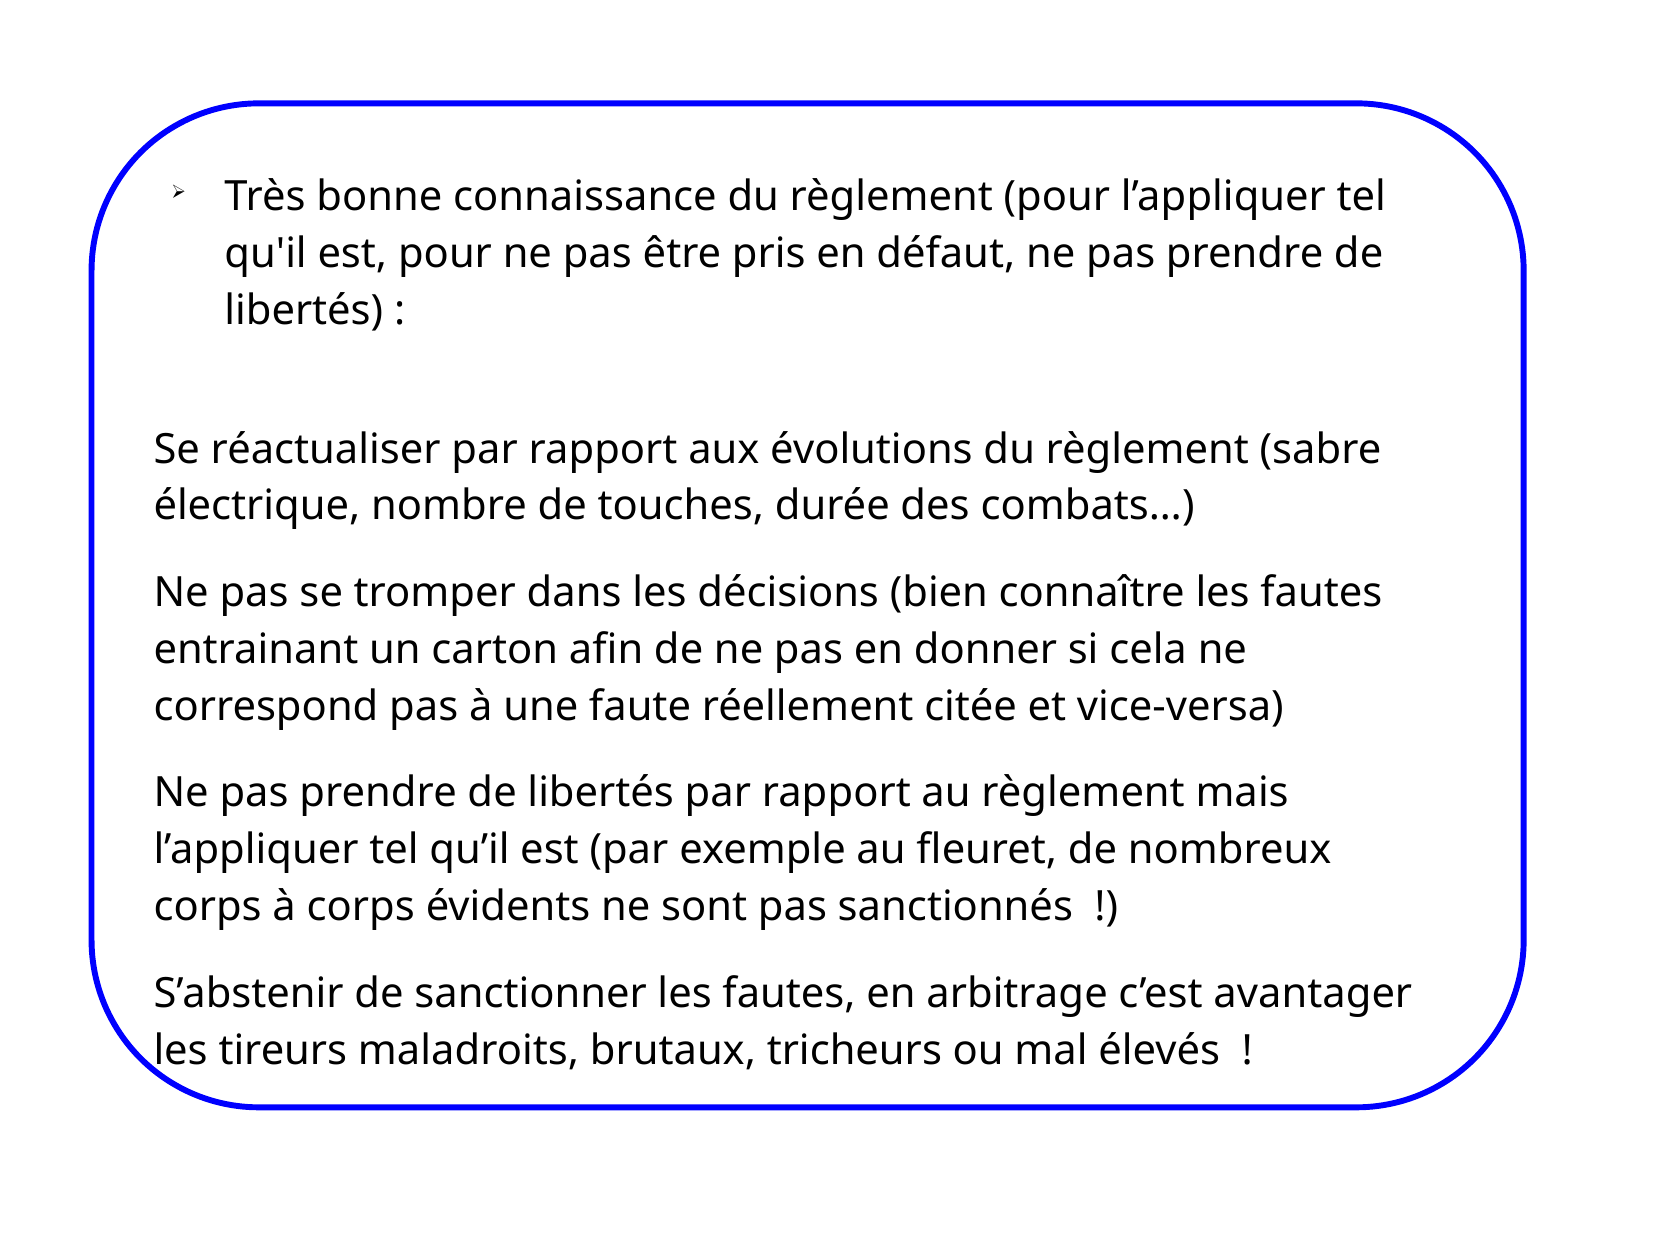

# Très bonne connaissance du règlement (pour l’appliquer tel qu'il est, pour ne pas être pris en défaut, ne pas prendre de libertés) :
Se réactualiser par rapport aux évolutions du règlement (sabre électrique, nombre de touches, durée des combats…)
Ne pas se tromper dans les décisions (bien connaître les fautes entrainant un carton afin de ne pas en donner si cela ne correspond pas à une faute réellement citée et vice-versa)
Ne pas prendre de libertés par rapport au règlement mais l’appliquer tel qu’il est (par exemple au fleuret, de nombreux corps à corps évidents ne sont pas sanctionnés  !)
S’abstenir de sanctionner les fautes, en arbitrage c’est avantager les tireurs maladroits, brutaux, tricheurs ou mal élevés  !